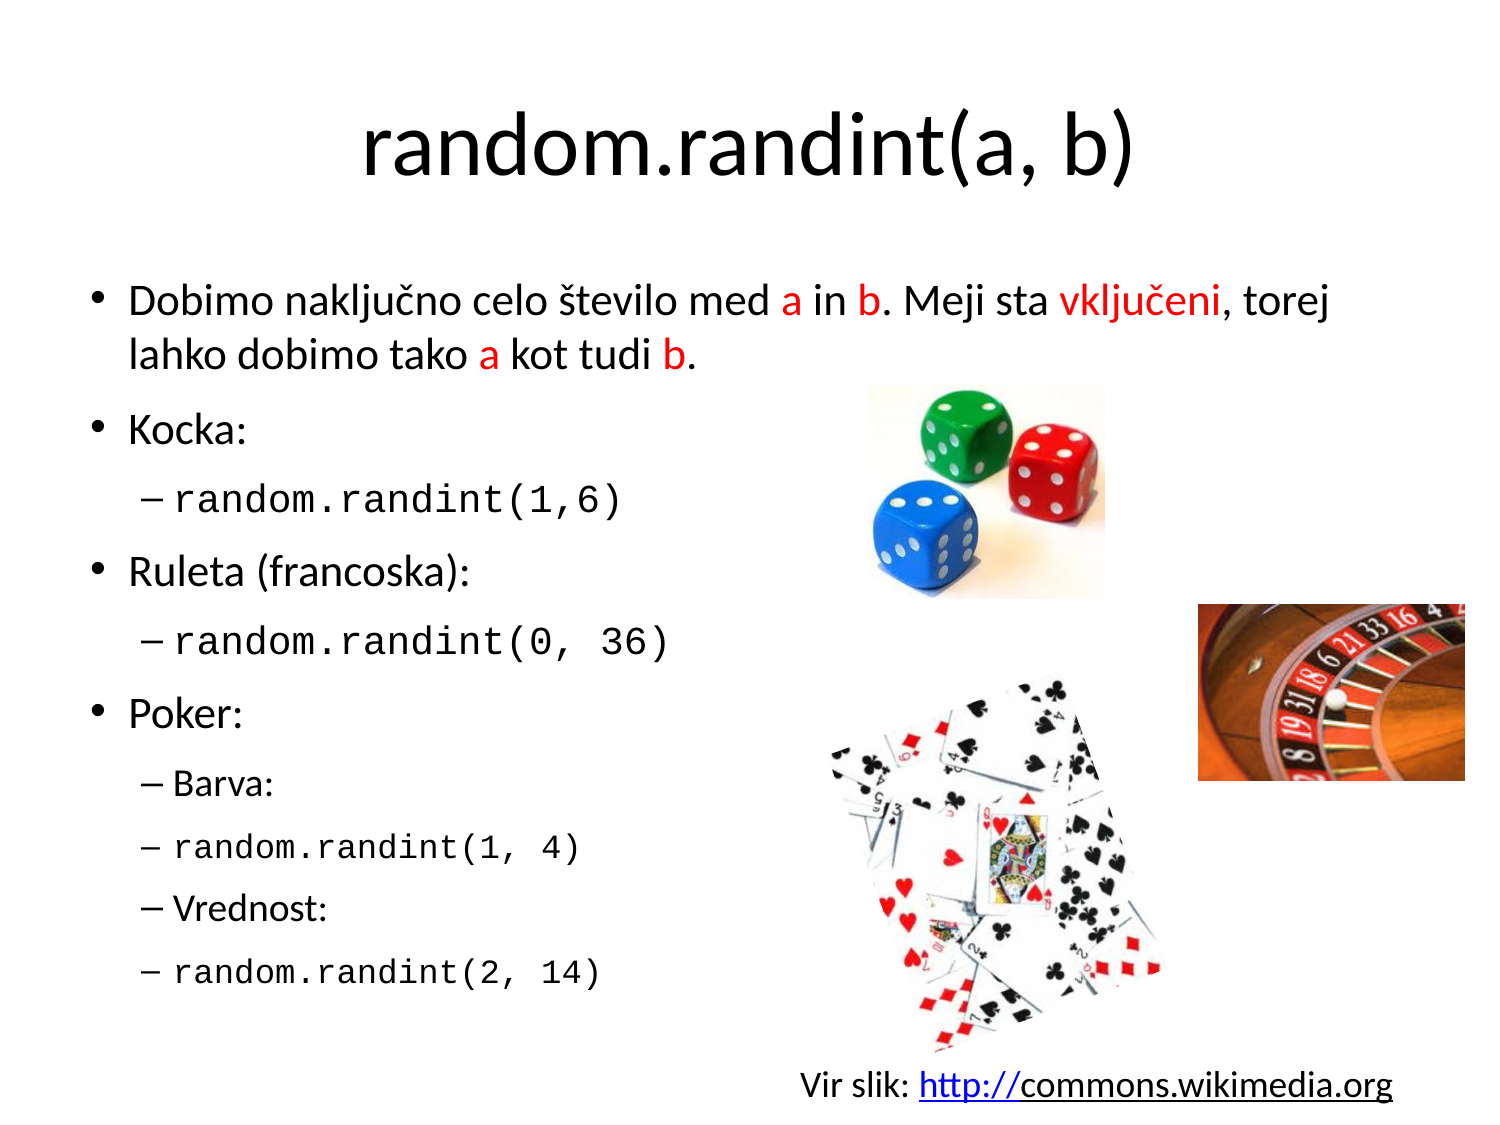

# random.randint(a, b)
Dobimo naključno celo število med a in b. Meji sta vključeni, torej lahko dobimo tako a kot tudi b.
Kocka:
random.randint(1,6)
Ruleta (francoska):
random.randint(0, 36)
Poker:
Barva:
random.randint(1, 4)
Vrednost:
random.randint(2, 14)
Vir slik: http://commons.wikimedia.org